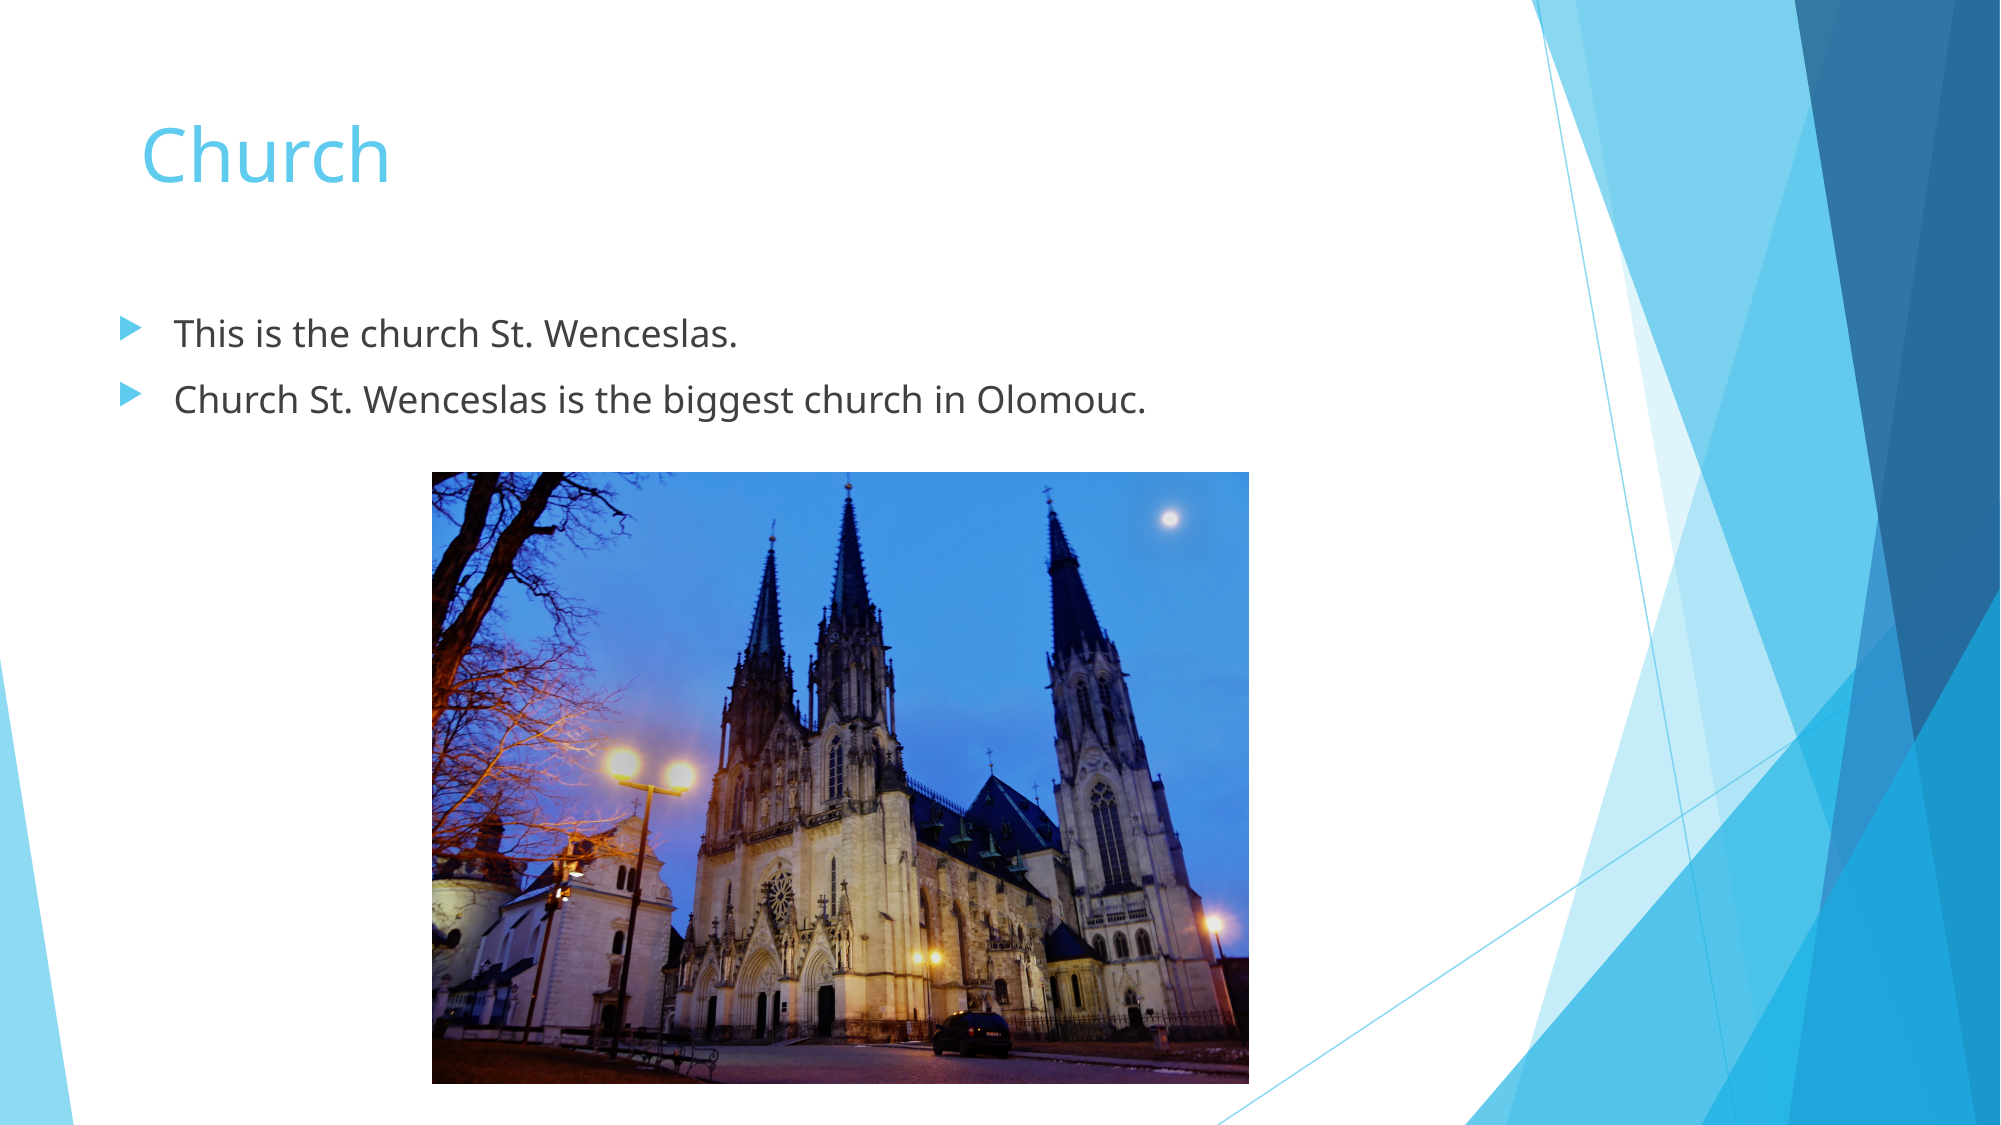

# Church
This is the church St. Wenceslas.
Church St. Wenceslas is the biggest church in Olomouc.